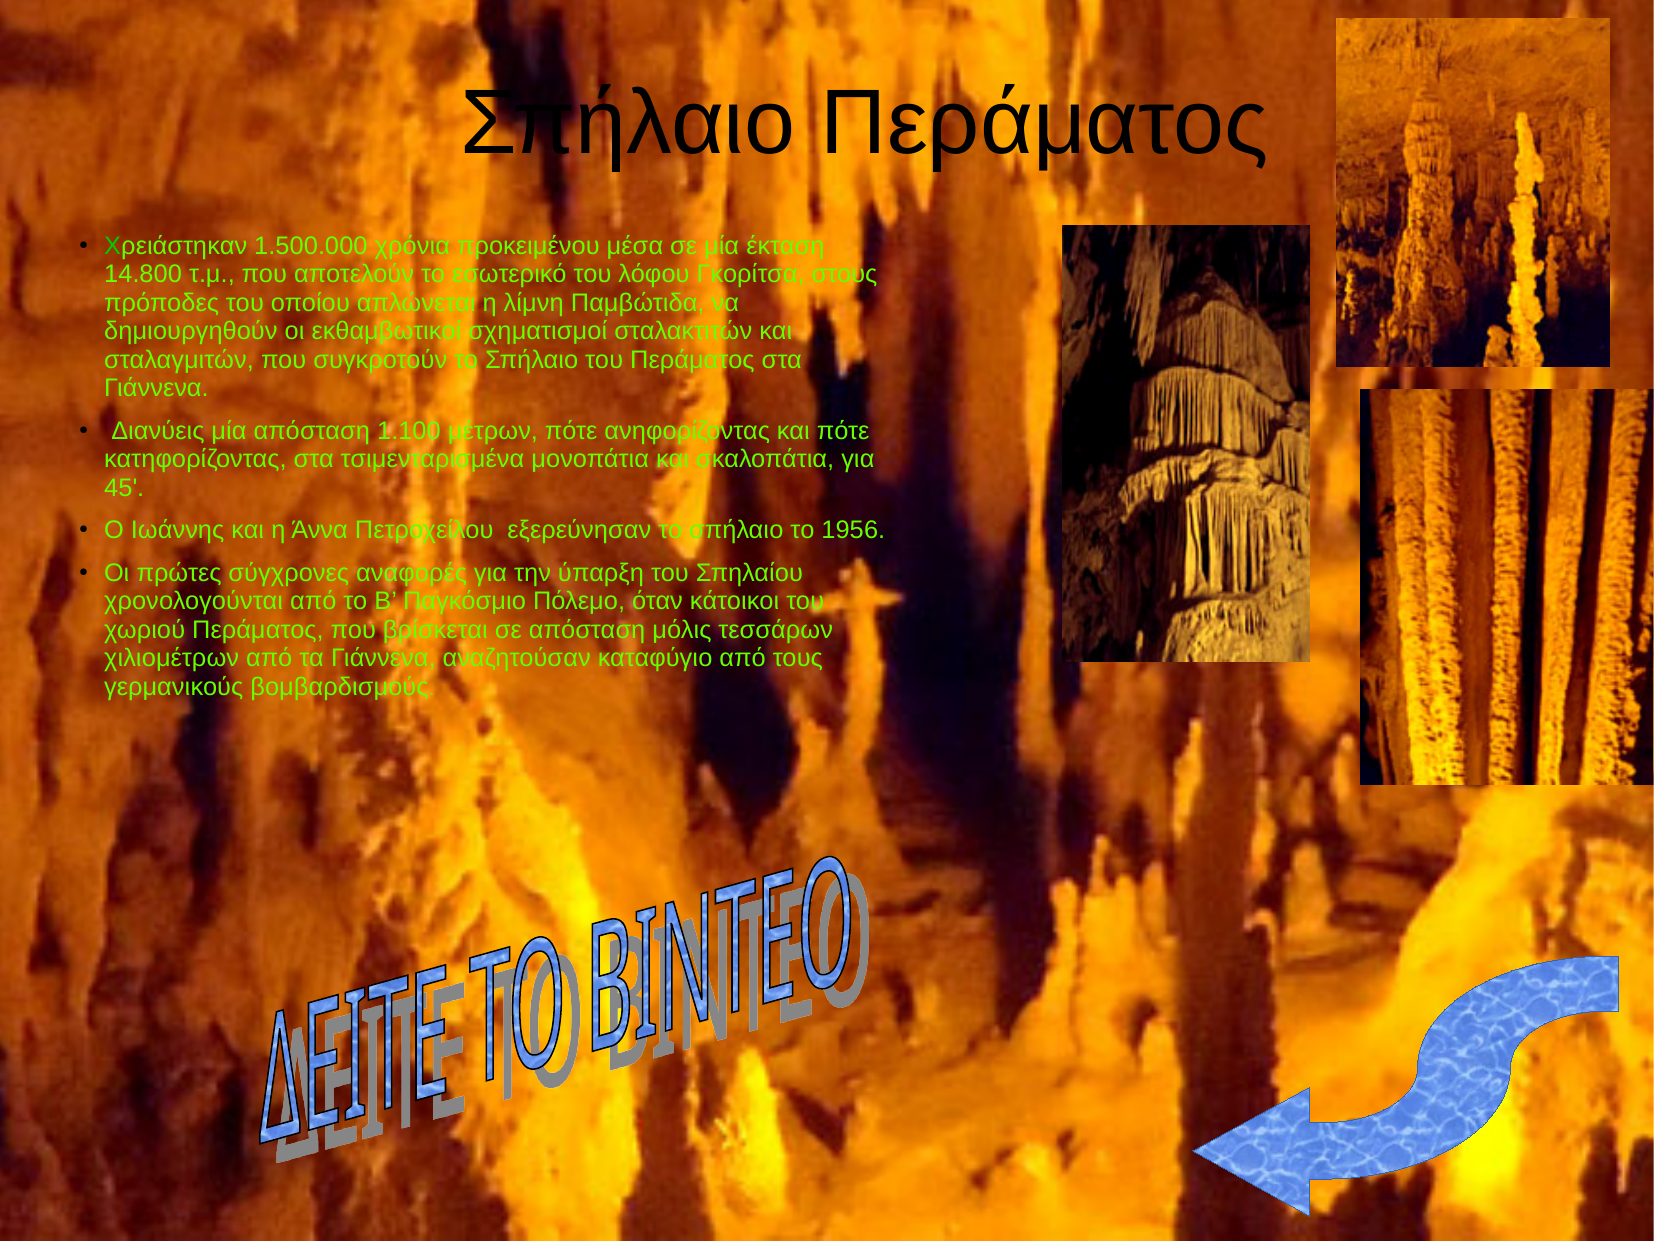

# Σπήλαιο Περάματος
Χρειάστηκαν 1.500.000 χρόνια προκειμένου μέσα σε μία έκταση 14.800 τ.μ., που αποτελούν το εσωτερικό του λόφου Γκορίτσα, στους πρόποδες του οποίου απλώνεται η λίμνη Παμβώτιδα, να δημιουργηθούν οι εκθαμβωτικοί σχηματισμοί σταλακτιτών και σταλαγμιτών, που συγκροτούν το Σπήλαιο του Περάματος στα Γιάννενα.
 Διανύεις μία απόσταση 1.100 μέτρων, πότε ανηφορίζοντας και πότε κατηφορίζοντας, στα τσιμενταρισμένα μονοπάτια και σκαλοπάτια, για 45'.
Ο Ιωάννης και η Άννα Πετροχείλου εξερεύνησαν το σπήλαιο το 1956.
Οι πρώτες σύγχρονες αναφορές για την ύπαρξη του Σπηλαίου χρονολογούνται από το Β’ Παγκόσμιο Πόλεμο, όταν κάτοικοι του χωριού Περάματος, που βρίσκεται σε απόσταση μόλις τεσσάρων χιλιομέτρων από τα Γιάννενα, αναζητούσαν καταφύγιο από τους γερμανικούς βομβαρδισμούς.
ΔΕΙΤΕ ΤΟ ΒΙΝΤΕΟ